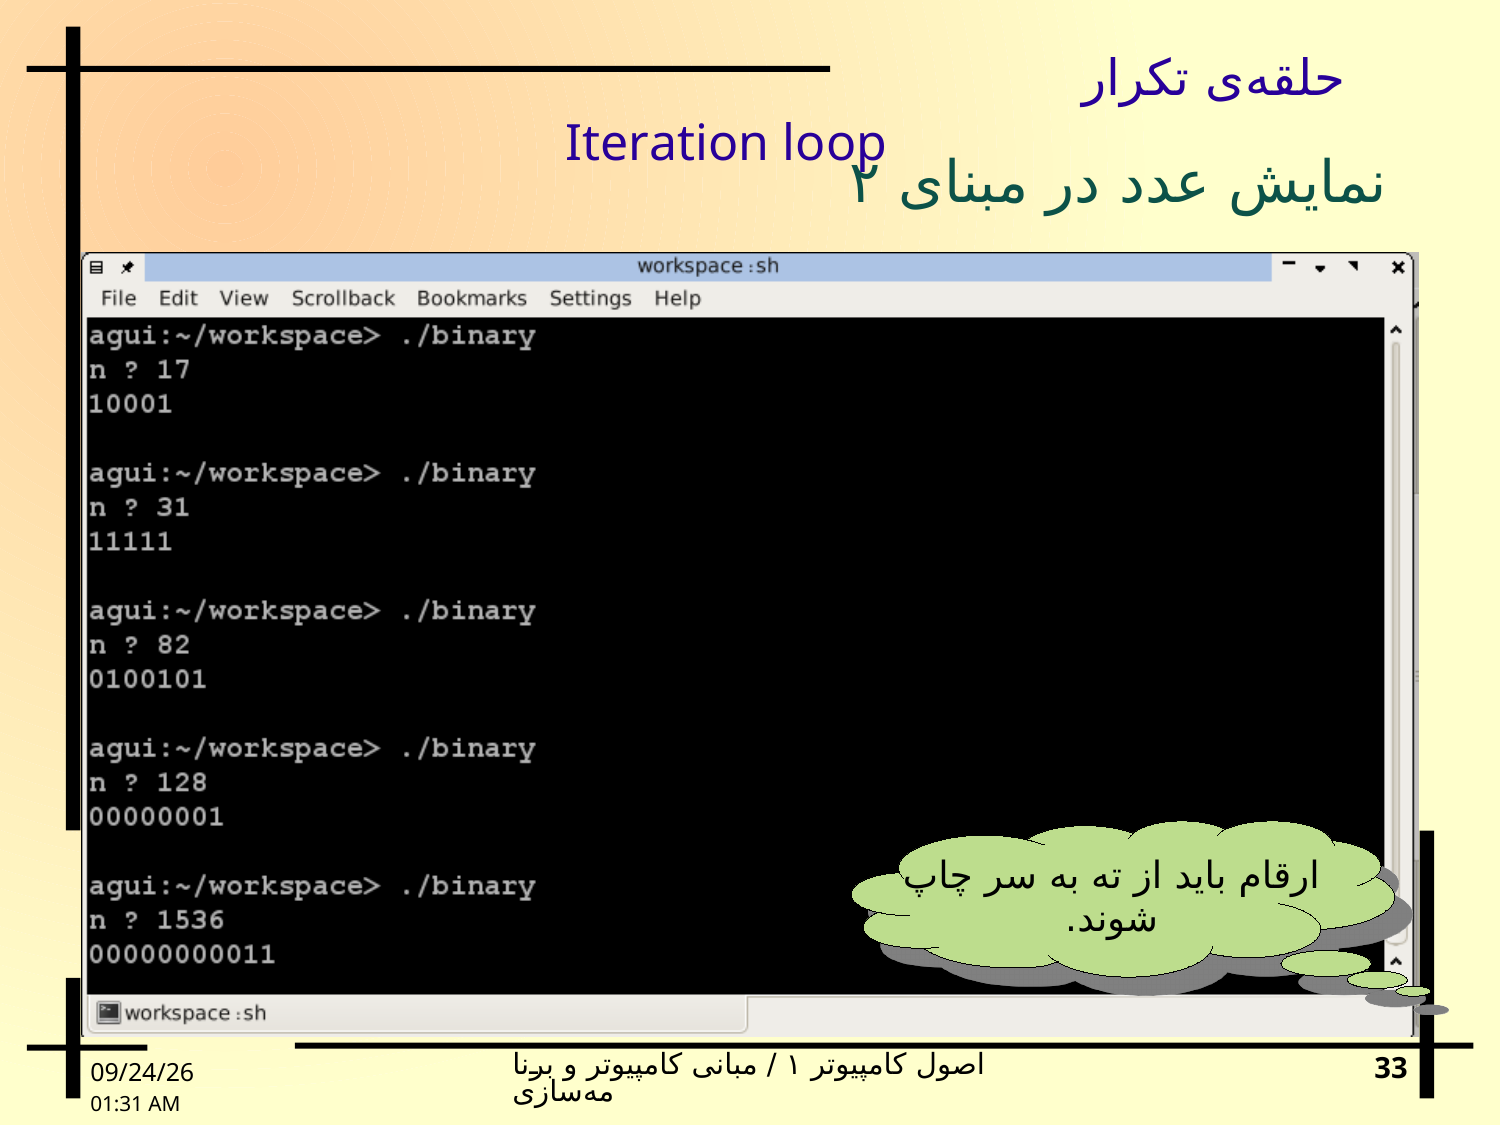

حلقه‌ی تکرار Iteration loop
# نمایش عدد در مبنای ۲
ارقام باید از ته به سر چاپ شوند.
اصول کامپیوتر ۱ / مبانی کامپیوتر و برنامه‌سازی
33